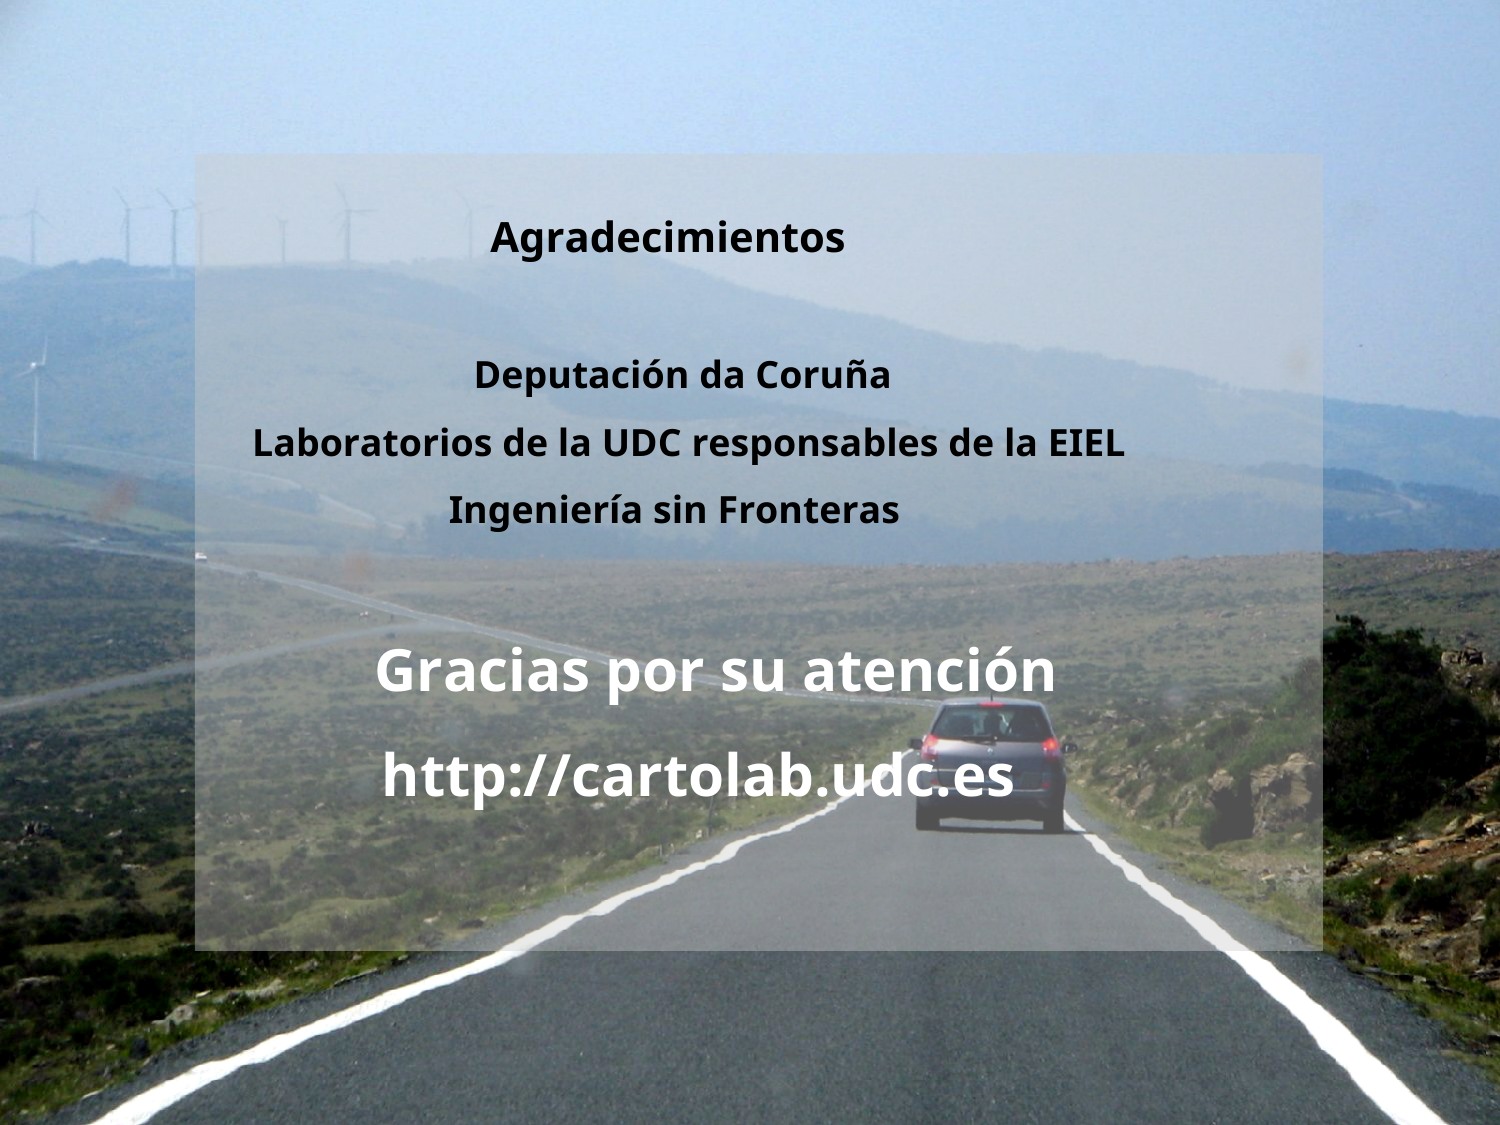

Agradecimientos
 Deputación da Coruña
 Laboratorios de la UDC responsables de la EIEL
Ingeniería sin Fronteras
Gracias por su atención
 http://cartolab.udc.es